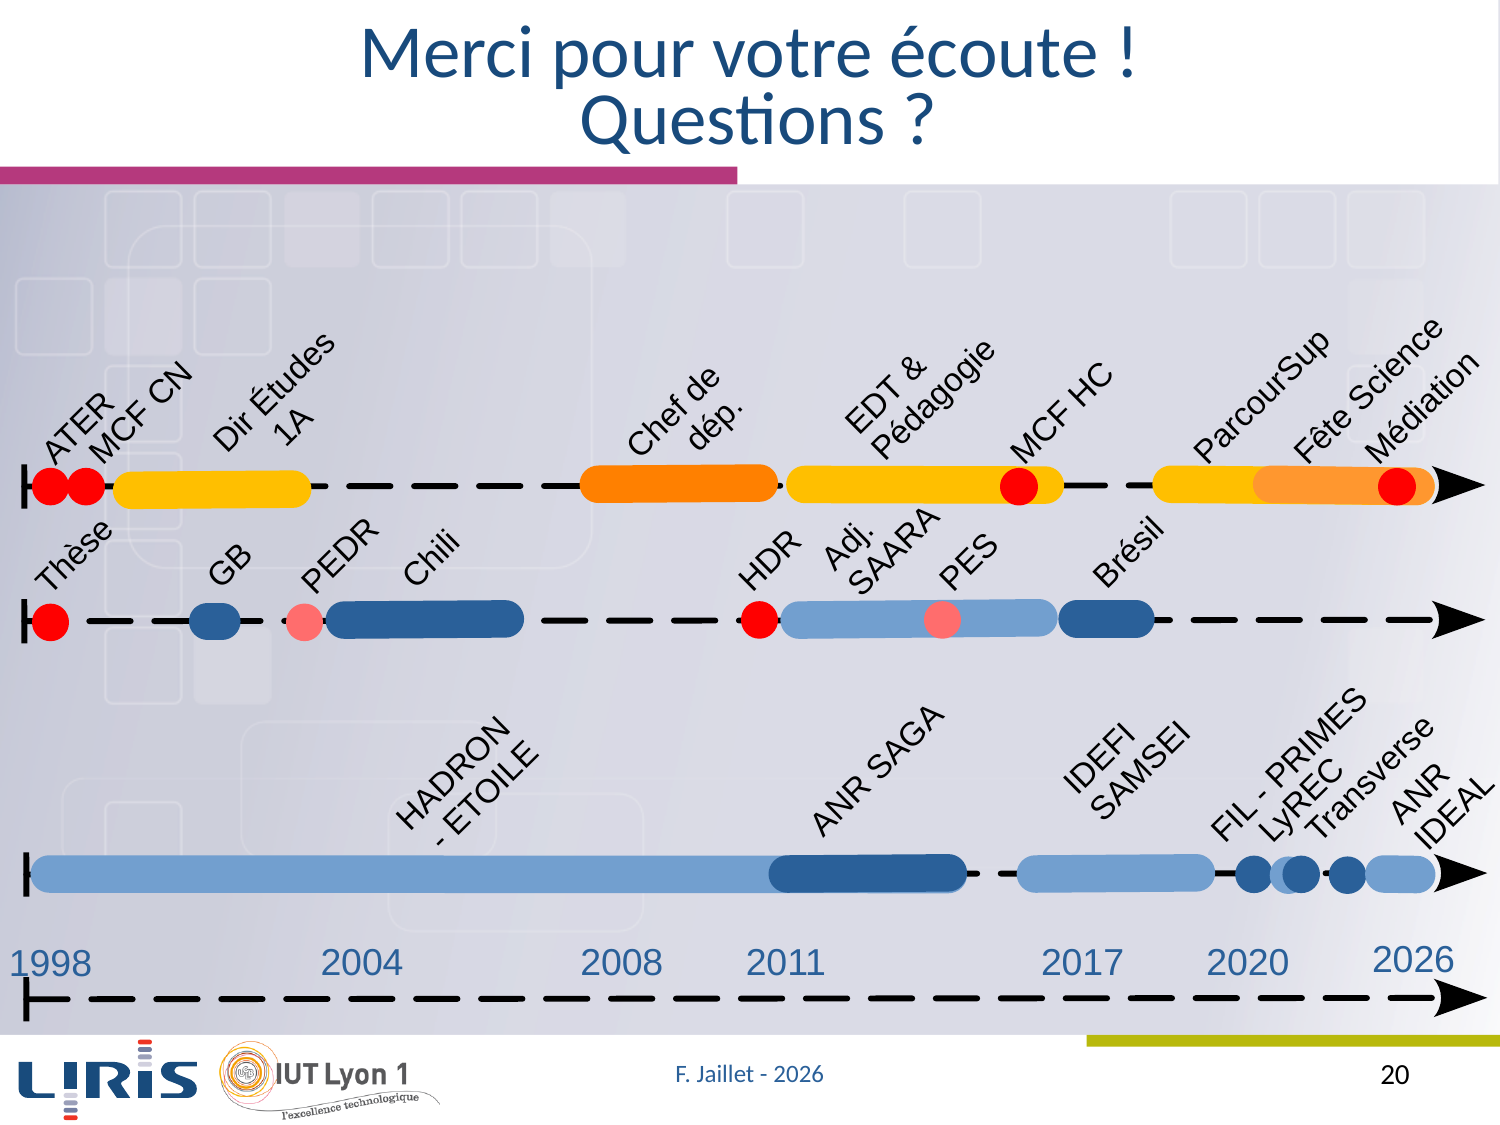

# Merci pour votre écoute ! Questions ?
EDT & Pédagogie
Fête Science
Médiation
Dir Études 1A
ParcourSup
Chef de dép.
ATER
MCF CN
MCF HC
Adj. SAARA
GB
Chili
Brésil
HDR
PES
PEDR
Thèse
IDEFI SAMSEI
HADRON
 - ETOILE
ANR
IDEAL
Transverse
FIL - PRIMES
LyREC
ANR SAGA
2026
2008
2004
2011
2017
2020
1998
F. Jaillet - 2026